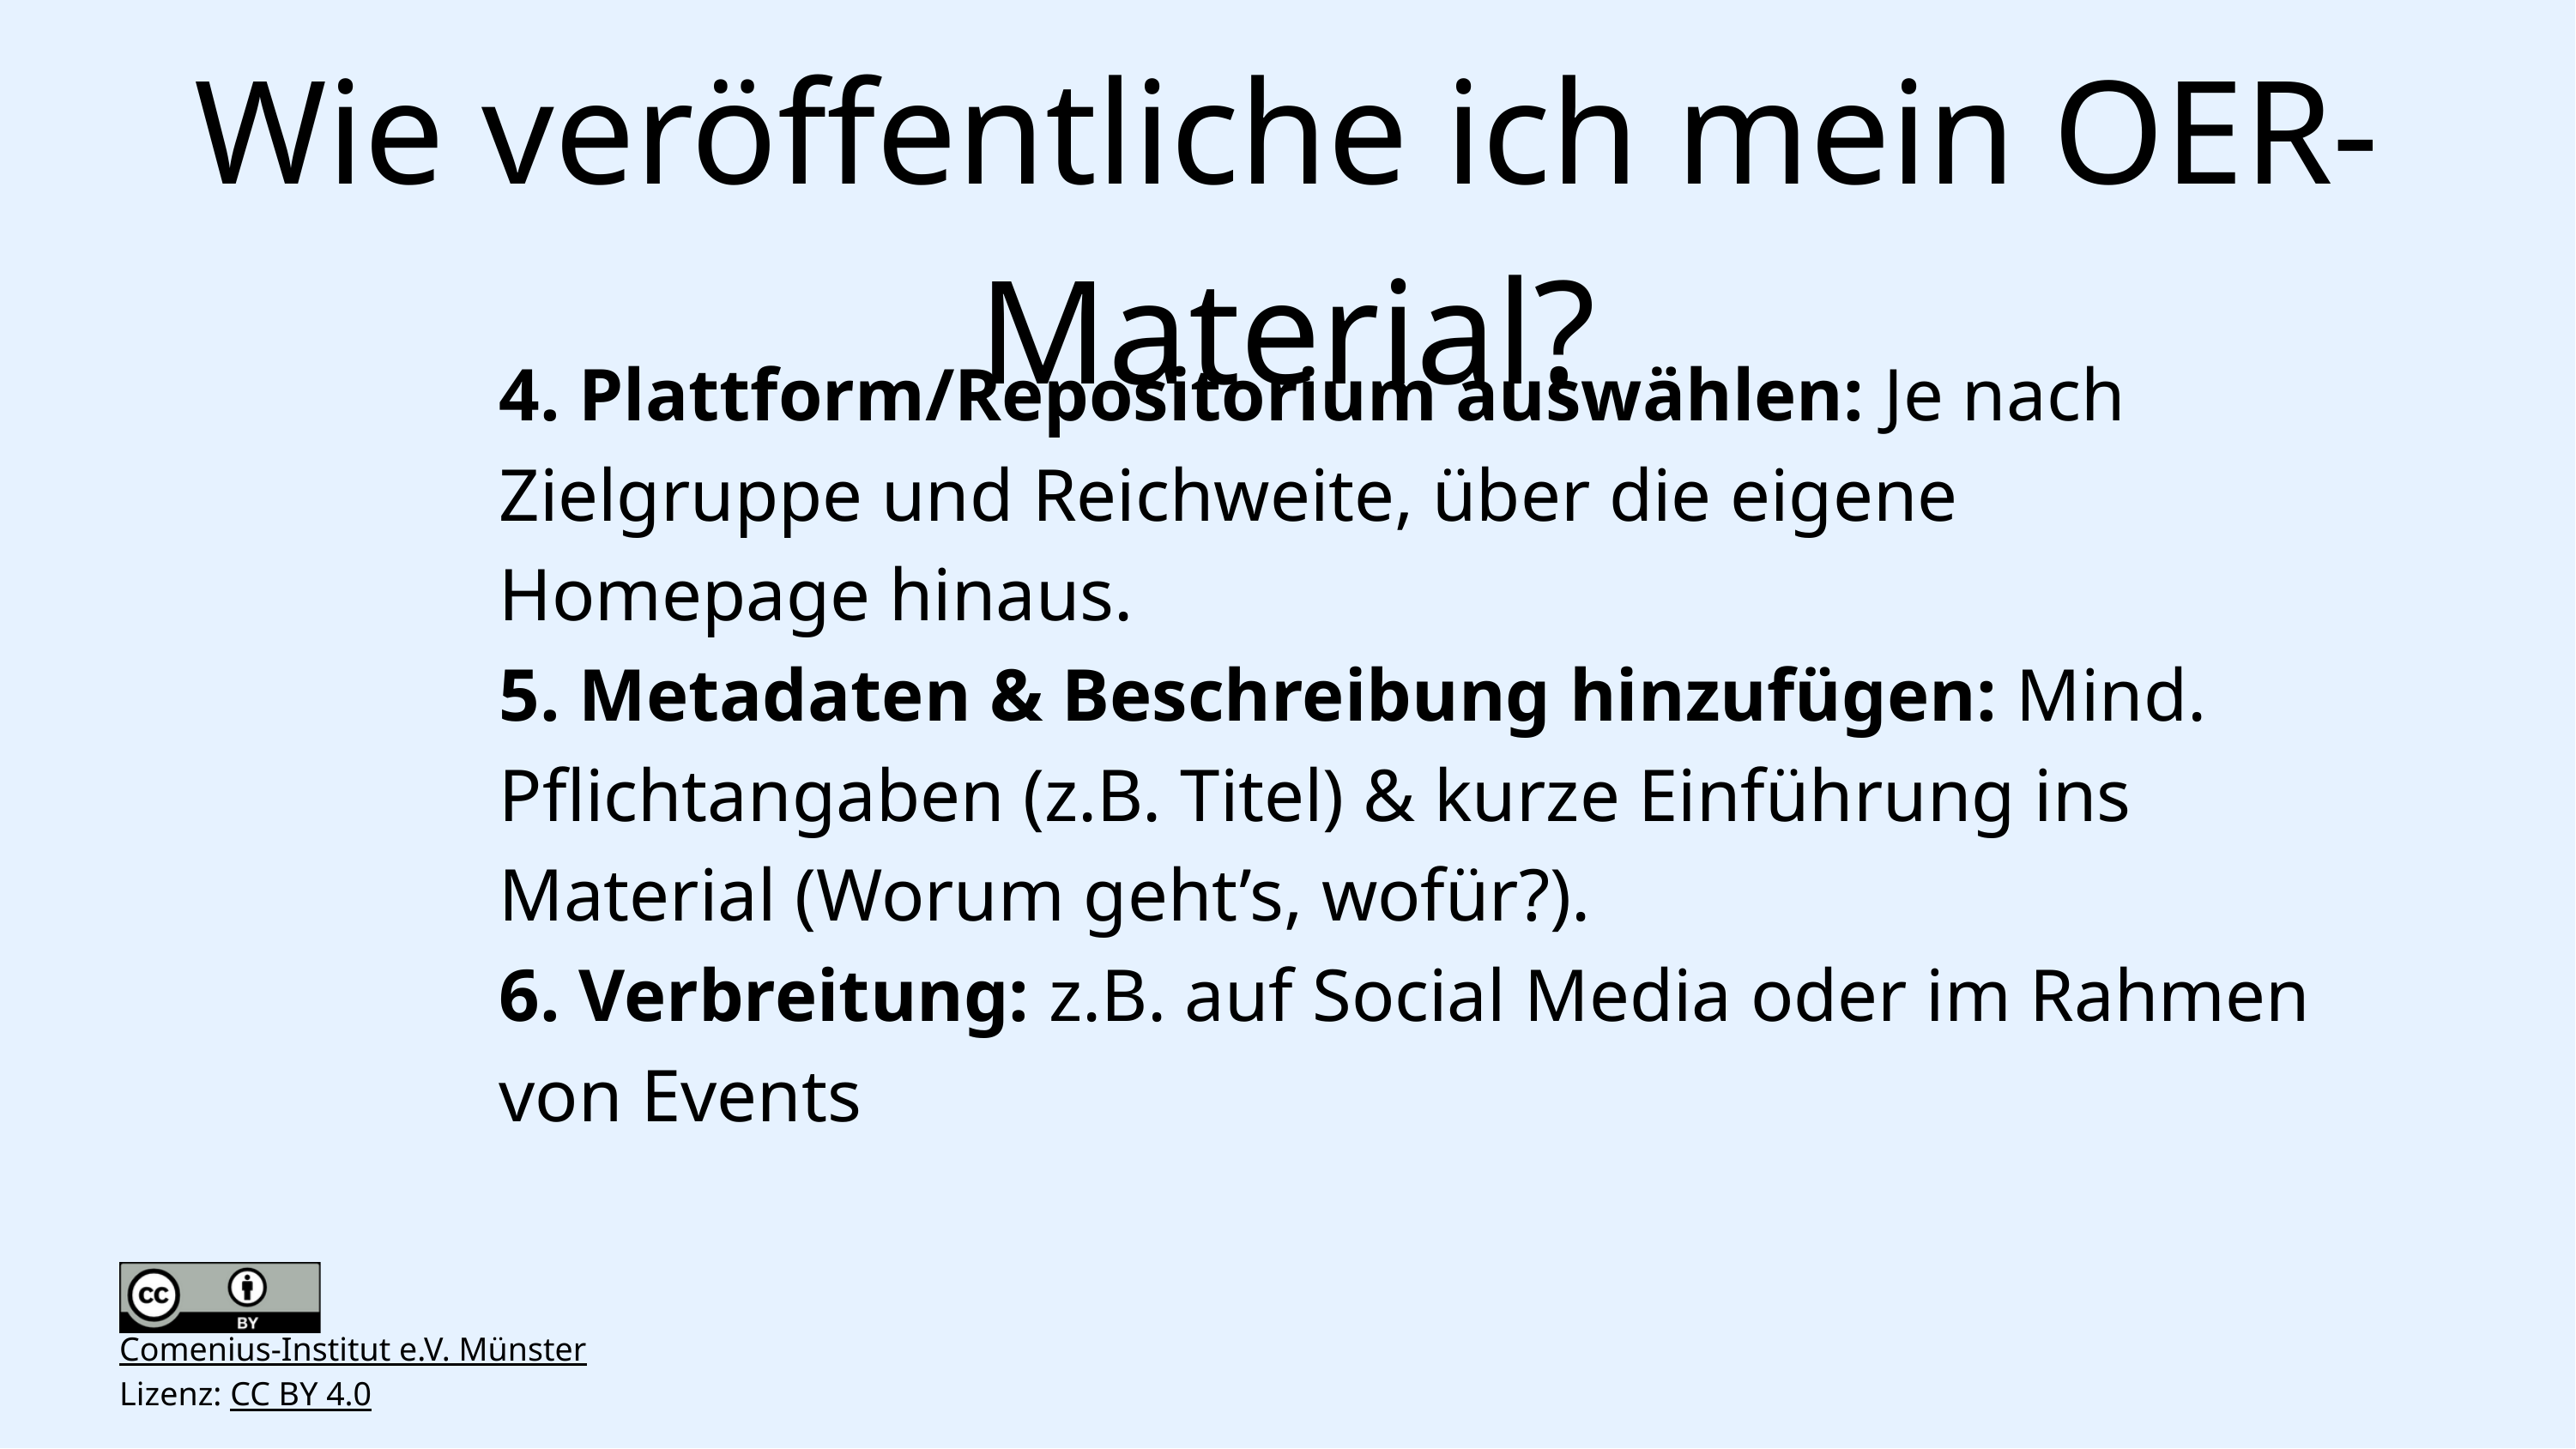

Wie veröffentliche ich mein OER-Material?
4. Plattform/Repositorium auswählen: Je nach Zielgruppe und Reichweite, über die eigene Homepage hinaus.
5. Metadaten & Beschreibung hinzufügen: Mind. Pflichtangaben (z.B. Titel) & kurze Einführung ins Material (Worum geht’s, wofür?).
6. Verbreitung: z.B. auf Social Media oder im Rahmen von Events
Comenius-Institut e.V. Münster
Lizenz: CC BY 4.0